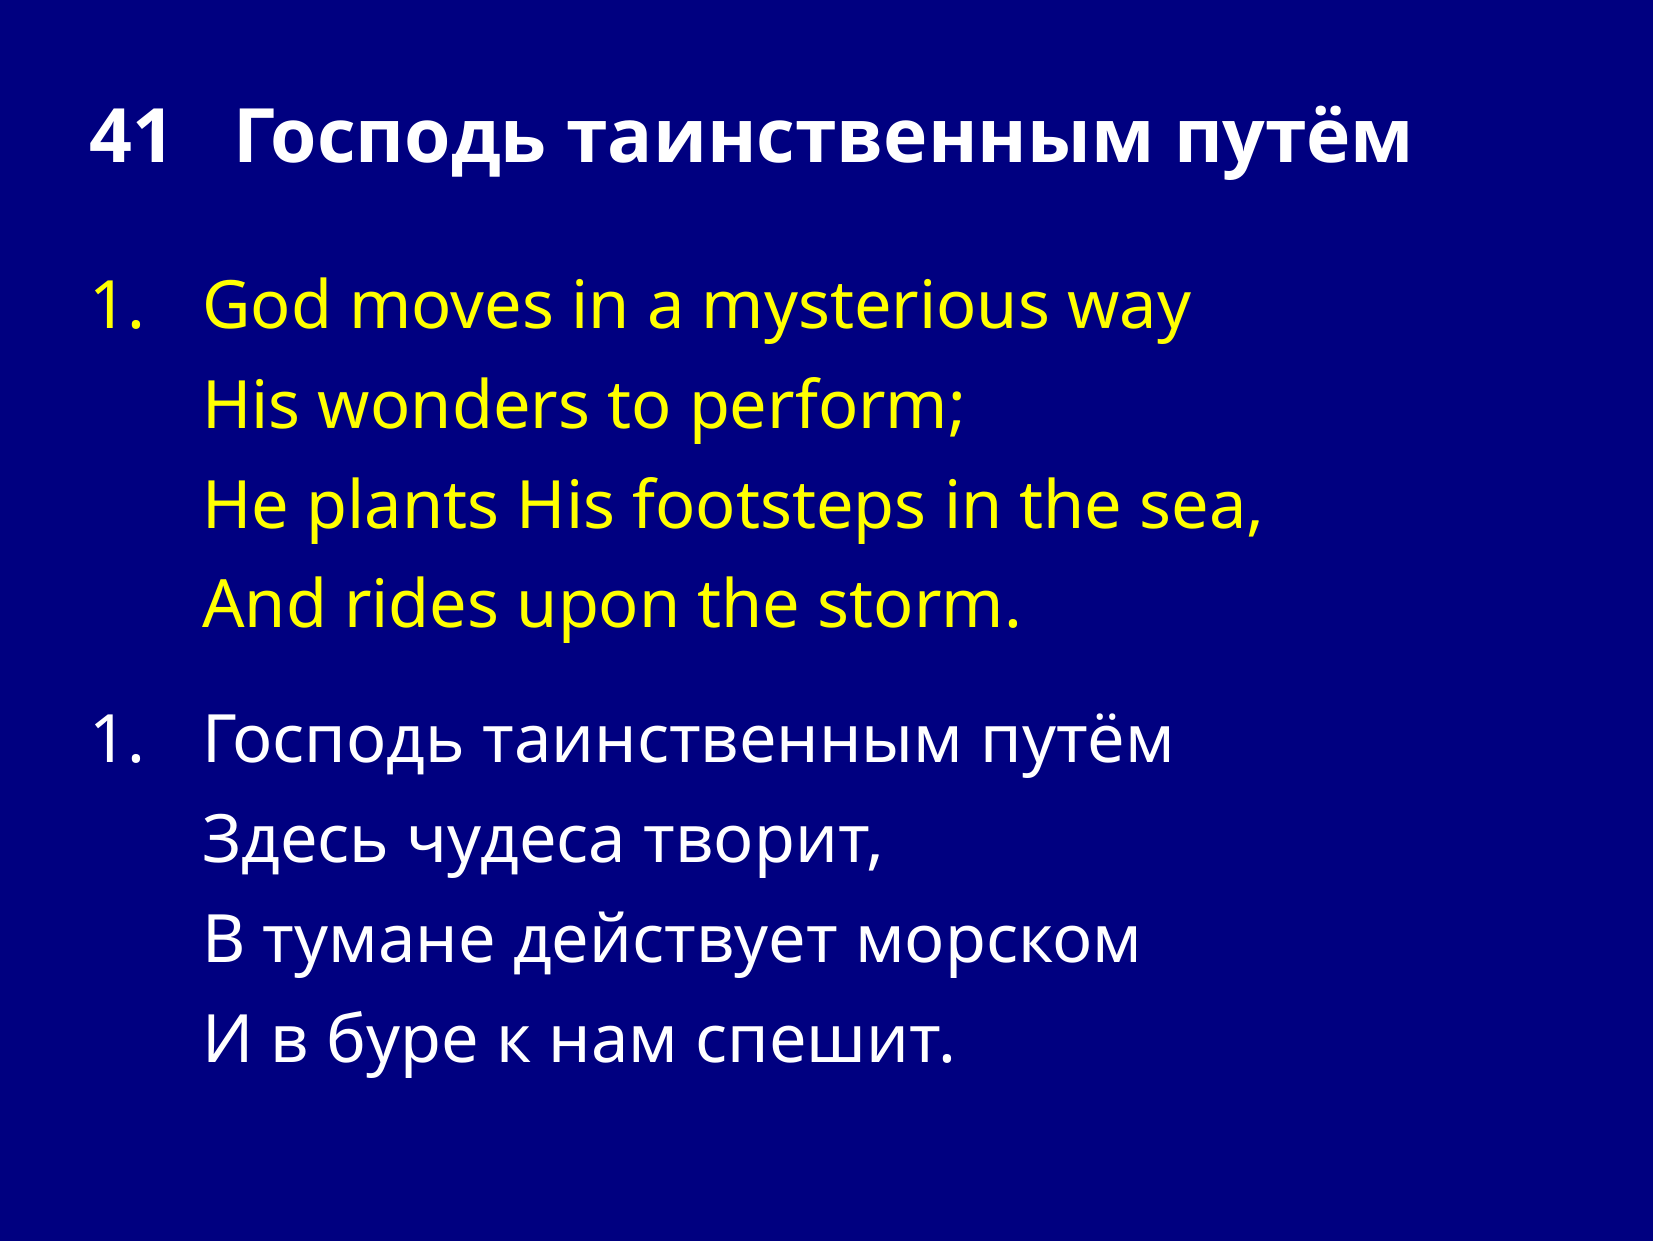

41 Господь таинственным путём
1.	God moves in a mysterious way
	His wonders to perform;
	He plants His footsteps in the sea,
	And rides upon the storm.
1.	Господь таинственным путём
	Здесь чудеса творит,
	В тумане действует морском
	И в буре к нам спешит.